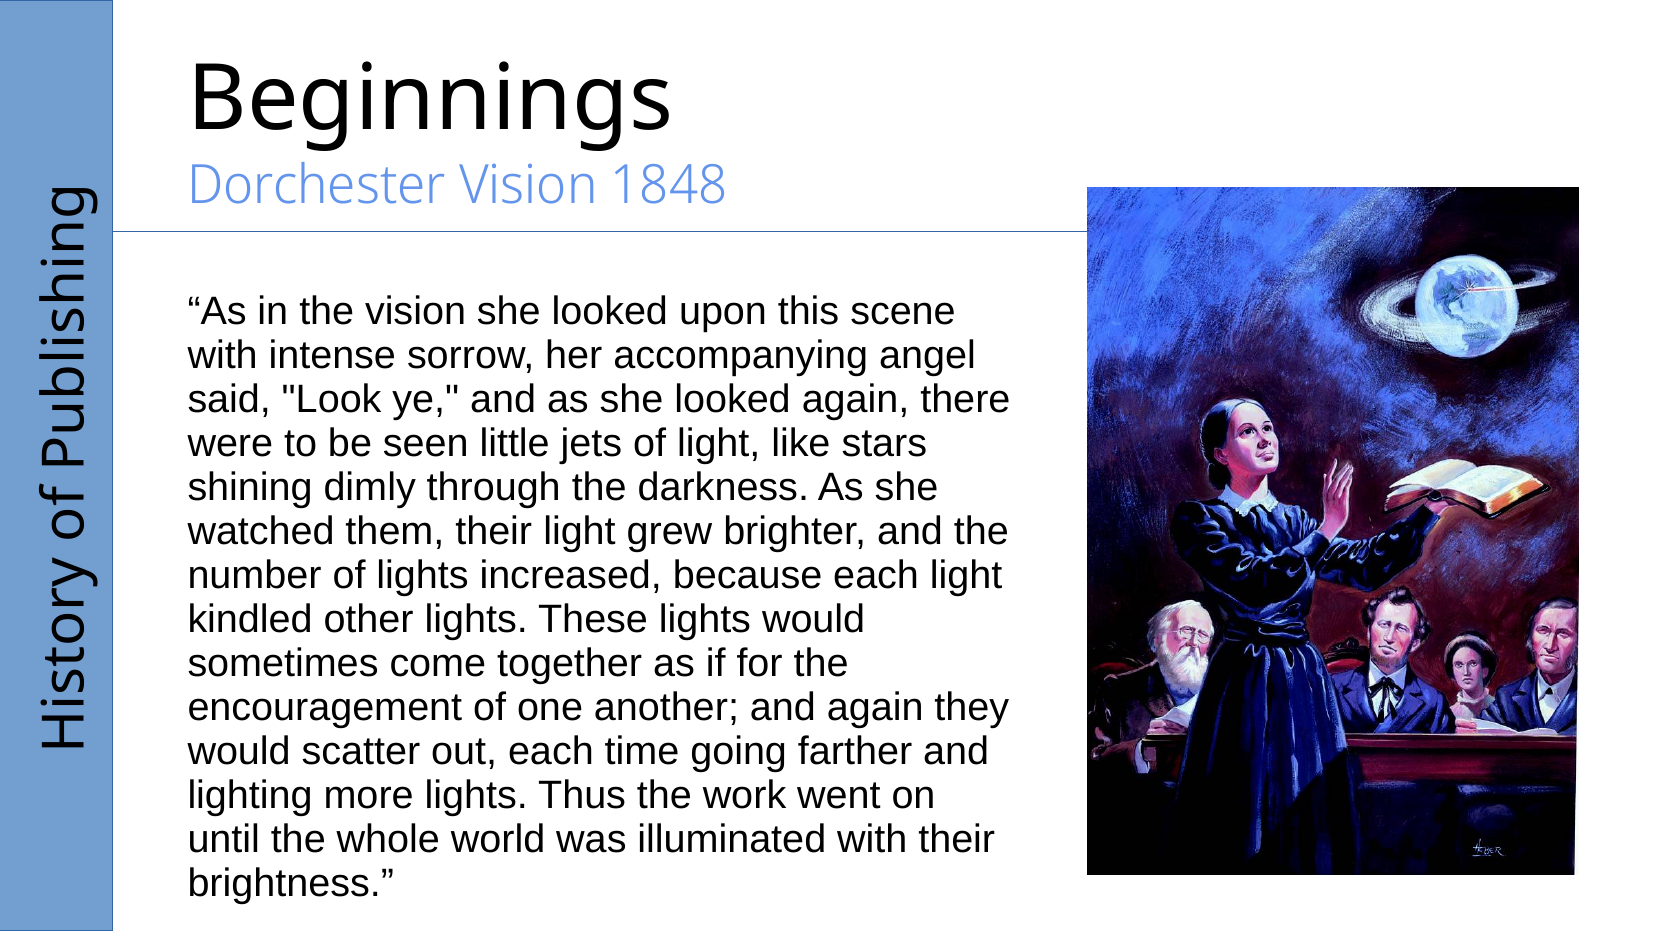

# Beginnings
Dorchester Vision 1848
“As in the vision she looked upon this scene with intense sorrow, her accompanying angel said, "Look ye," and as she looked again, there were to be seen little jets of light, like stars shining dimly through the darkness. As she watched them, their light grew brighter, and the number of lights increased, because each light kindled other lights. These lights would sometimes come together as if for the encouragement of one another; and again they would scatter out, each time going farther and lighting more lights. Thus the work went on until the whole world was illuminated with their brightness.”
History of Publishing